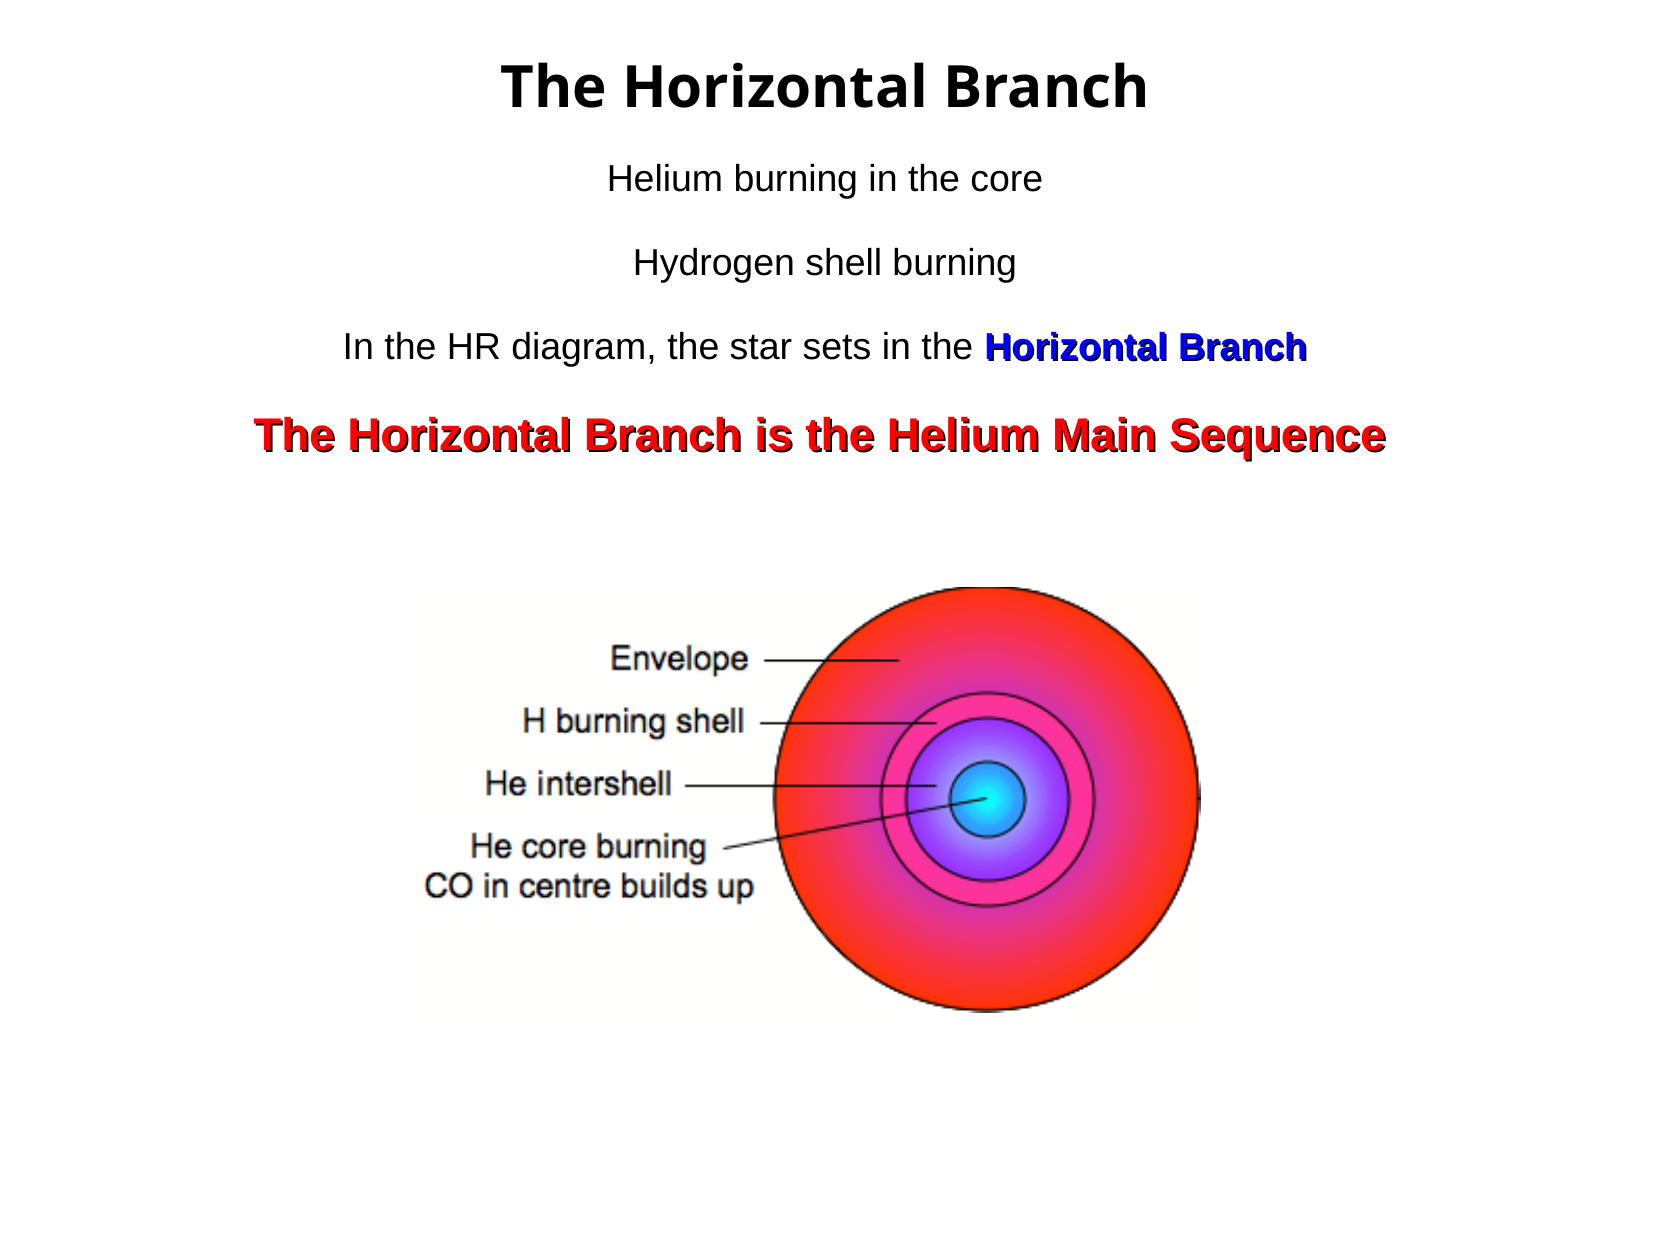

The Horizontal Branch
Helium burning in the core
Hydrogen shell burning
In the HR diagram, the star sets in the Horizontal Branch
The Horizontal Branch is the Helium Main Sequence